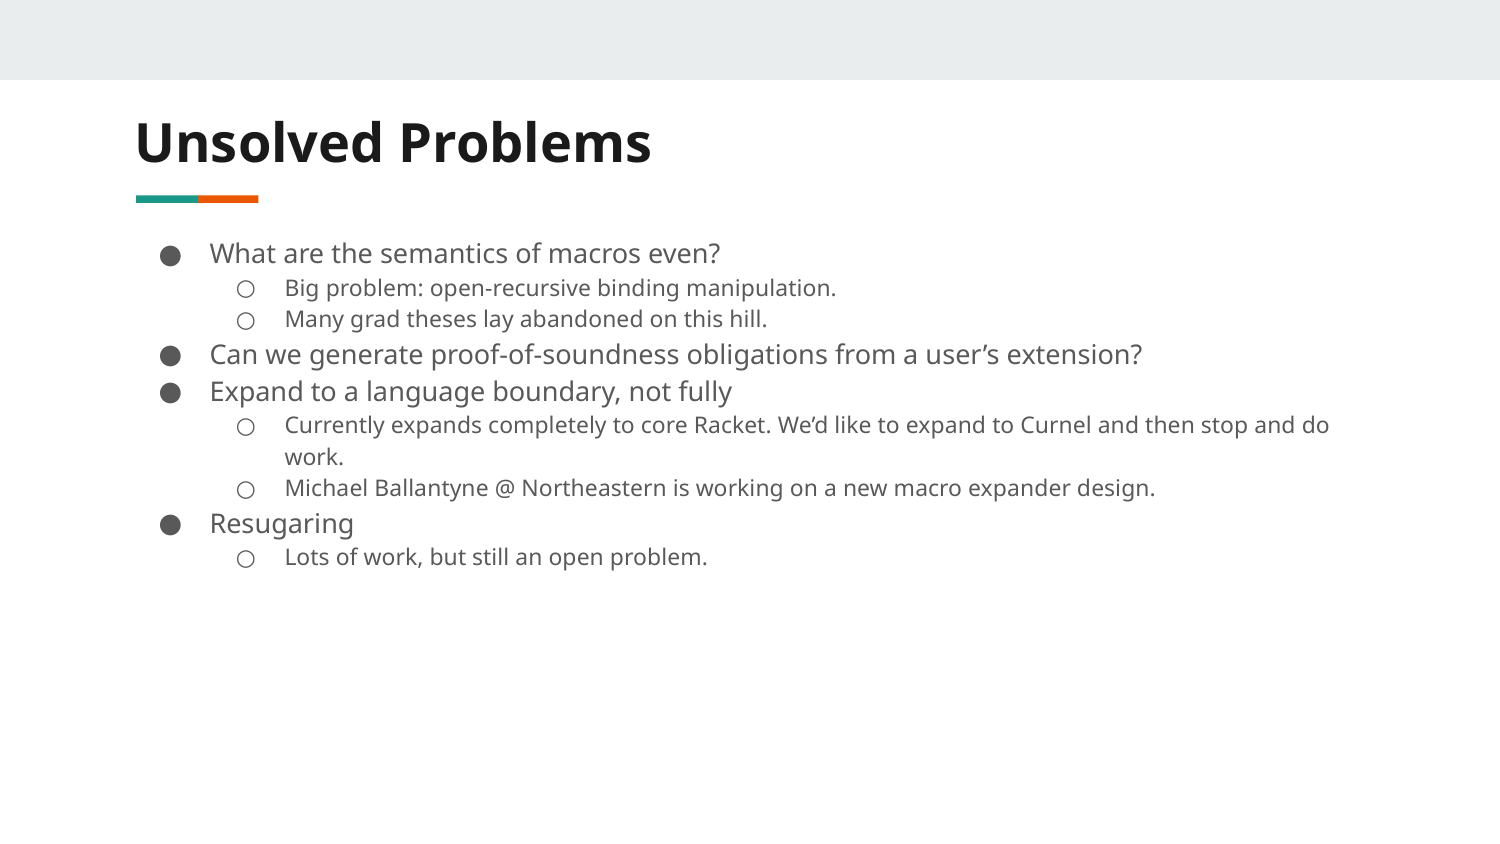

# Unsolved Problems
What are the semantics of macros even?
Big problem: open-recursive binding manipulation.
Many grad theses lay abandoned on this hill.
Can we generate proof-of-soundness obligations from a user’s extension?
Expand to a language boundary, not fully
Currently expands completely to core Racket. We’d like to expand to Curnel and then stop and do work.
Michael Ballantyne @ Northeastern is working on a new macro expander design.
Resugaring
Lots of work, but still an open problem.